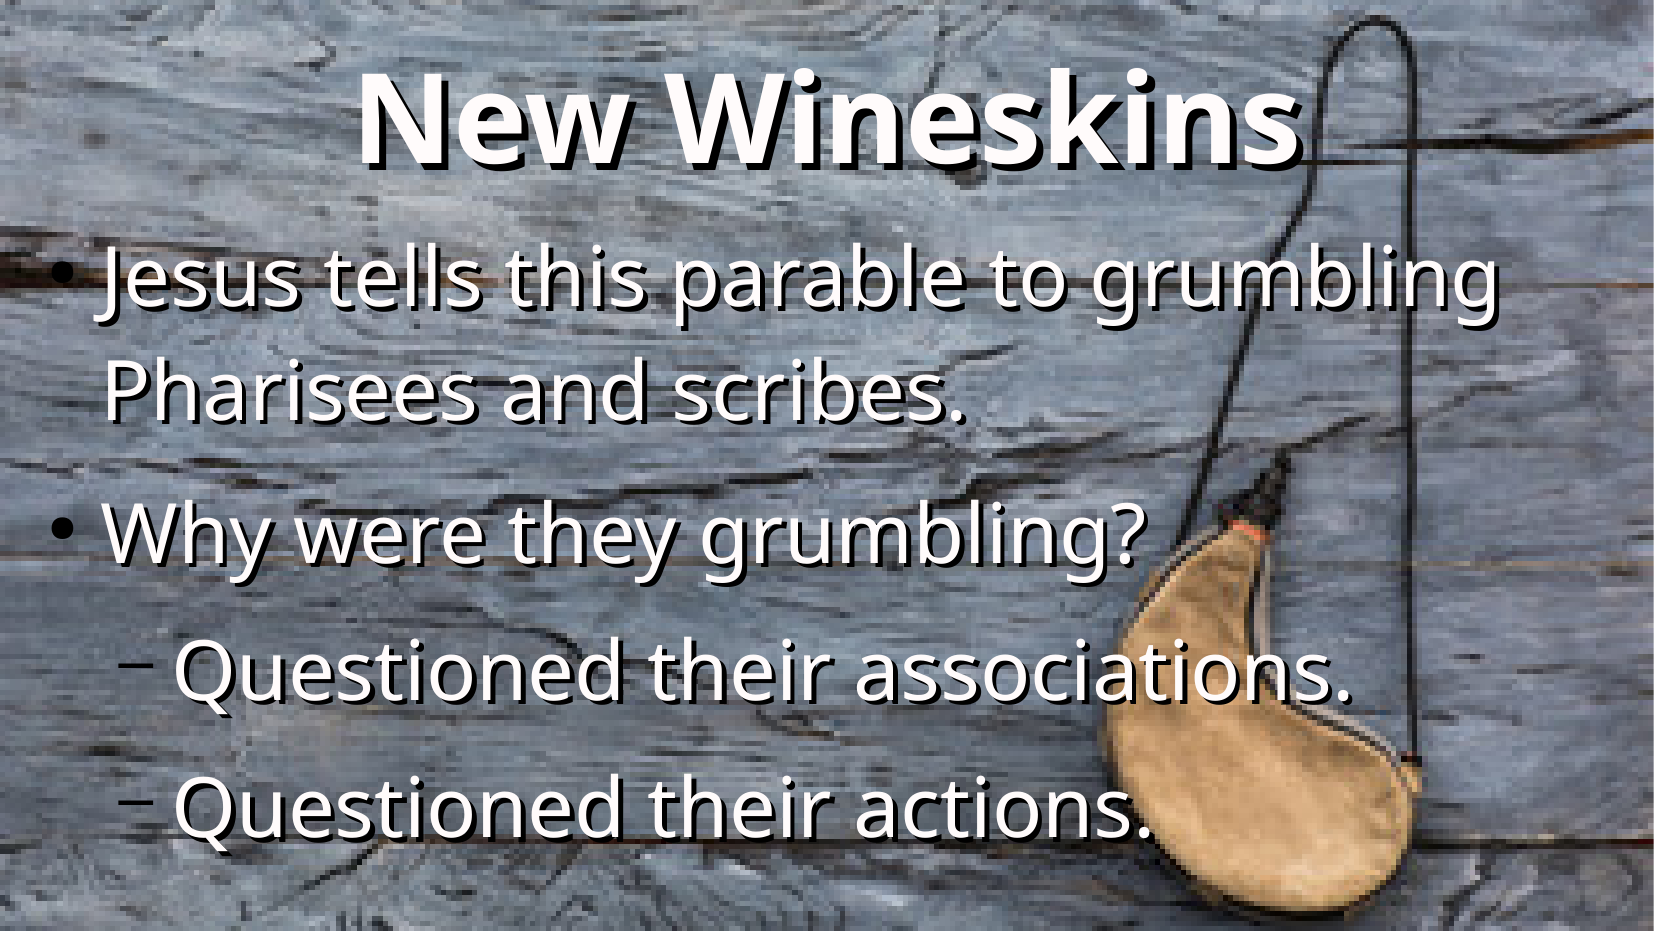

# New Wineskins
Jesus tells this parable to grumbling Pharisees and scribes.
Why were they grumbling?
Questioned their associations.
Questioned their actions.